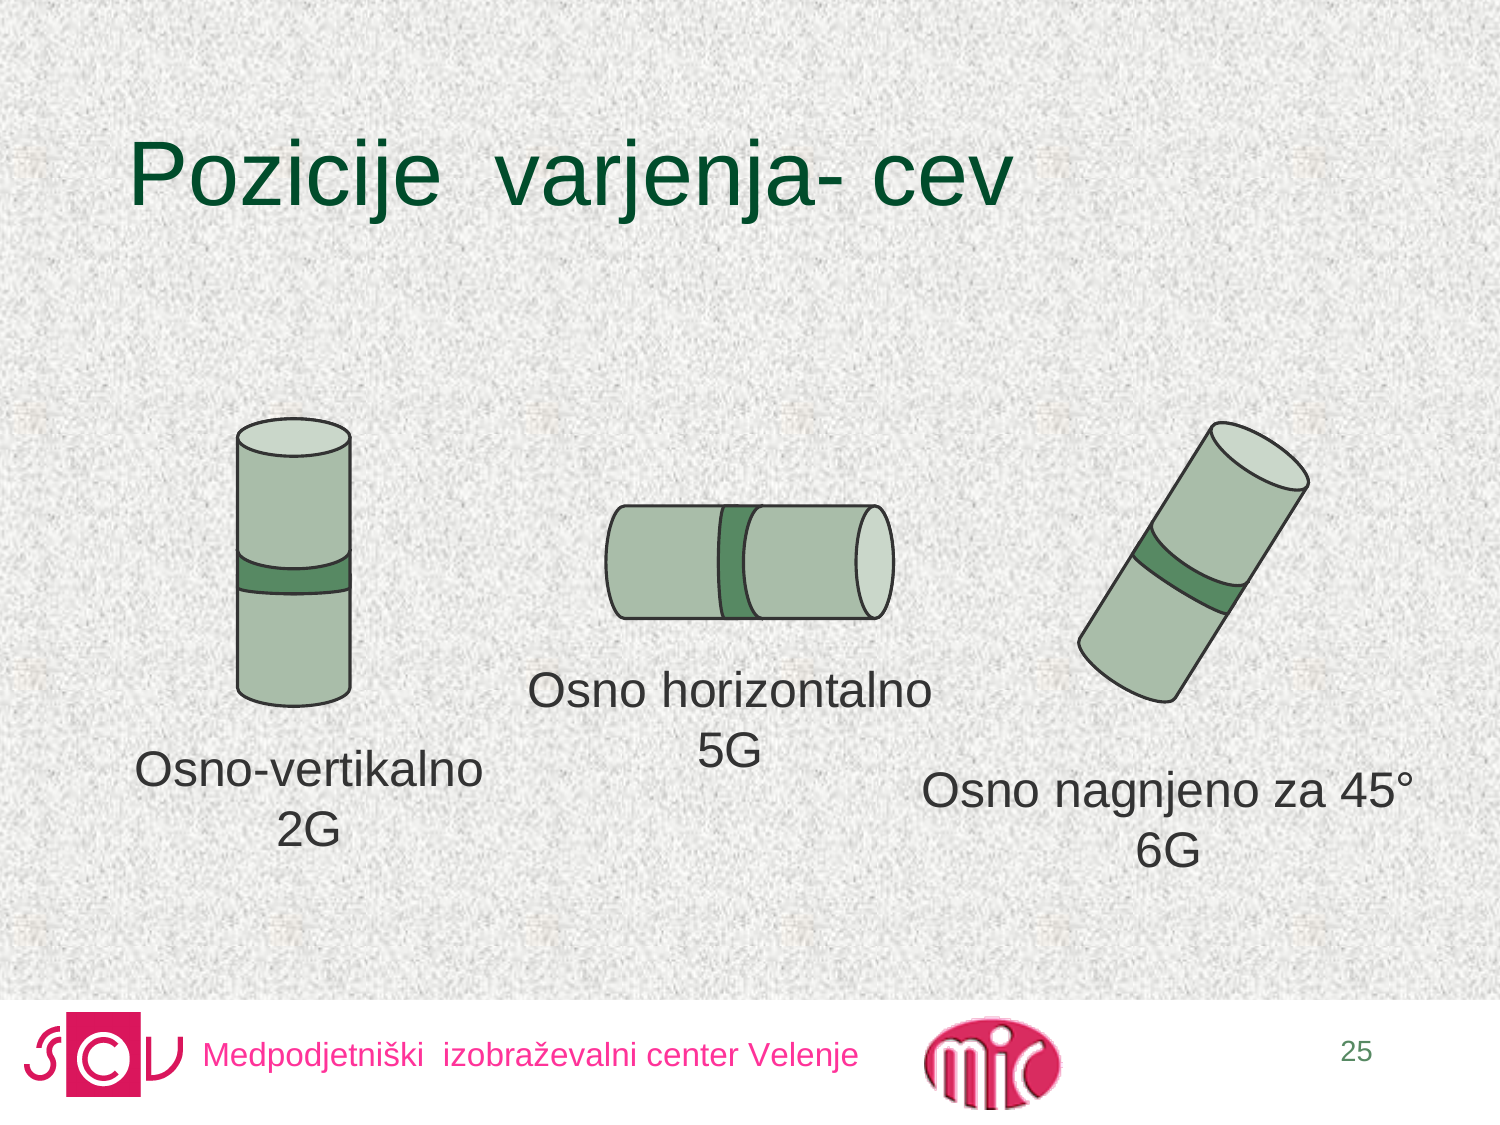

# Pozicije varjenja- cev
Osno horizontalno
5G
Osno-vertikalno
2G
Osno nagnjeno za 45°
6G